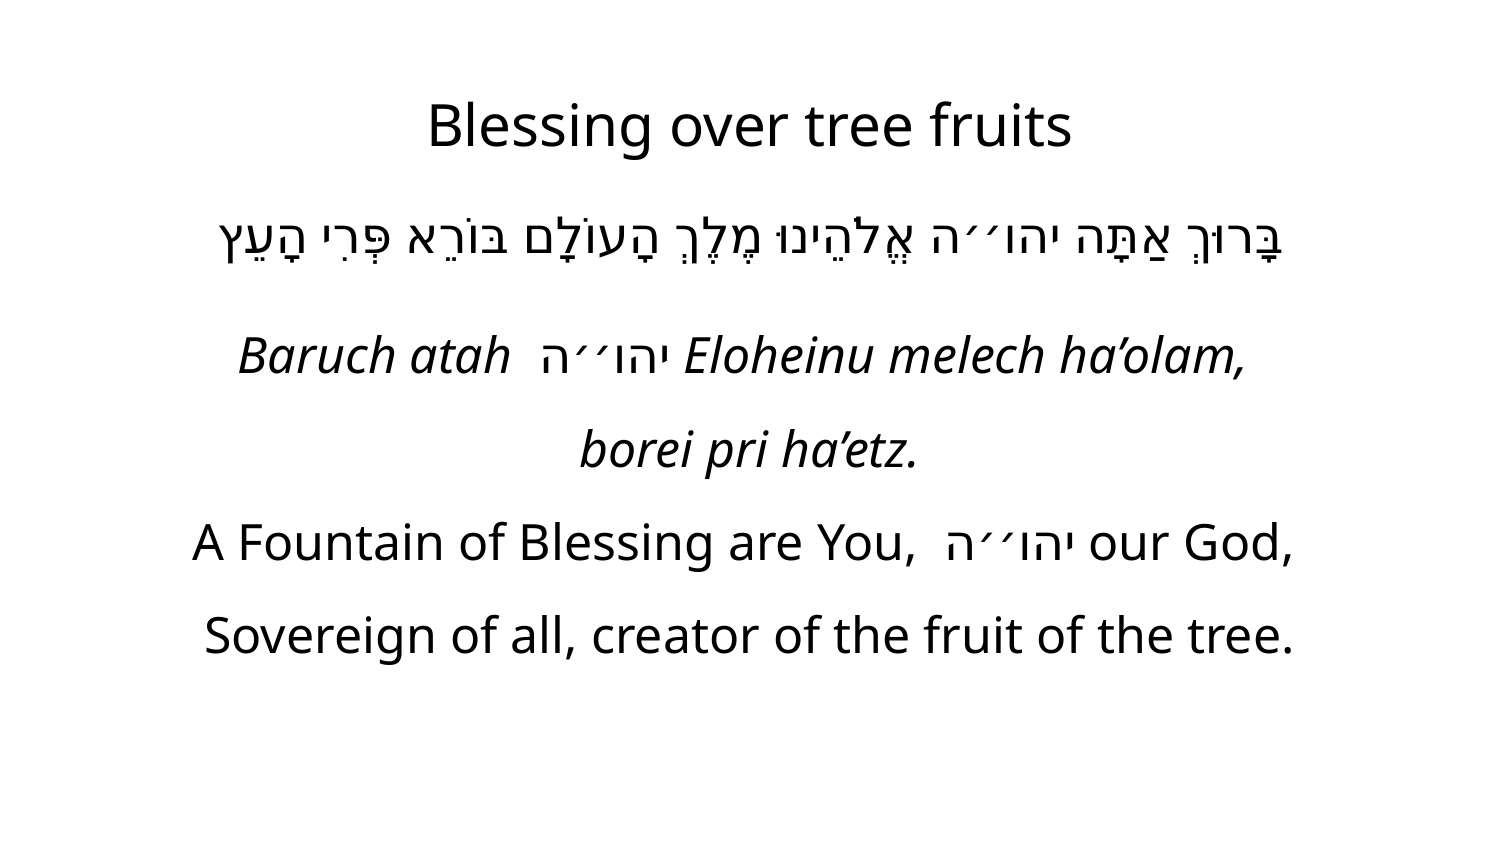

# Blessing over tree fruits
בָּרוּךְ אַתָּה יהו׳׳ה אֱלֹהֵינוּ מֶלֶךְ הָעוֹלָם בּוֹרֵא פְּרִי הָעֵץ
Baruch atah יהו׳׳ה Eloheinu melech ha’olam,
borei pri ha’etz.
A Fountain of Blessing are You, יהו׳׳ה our God,
Sovereign of all, creator of the fruit of the tree.